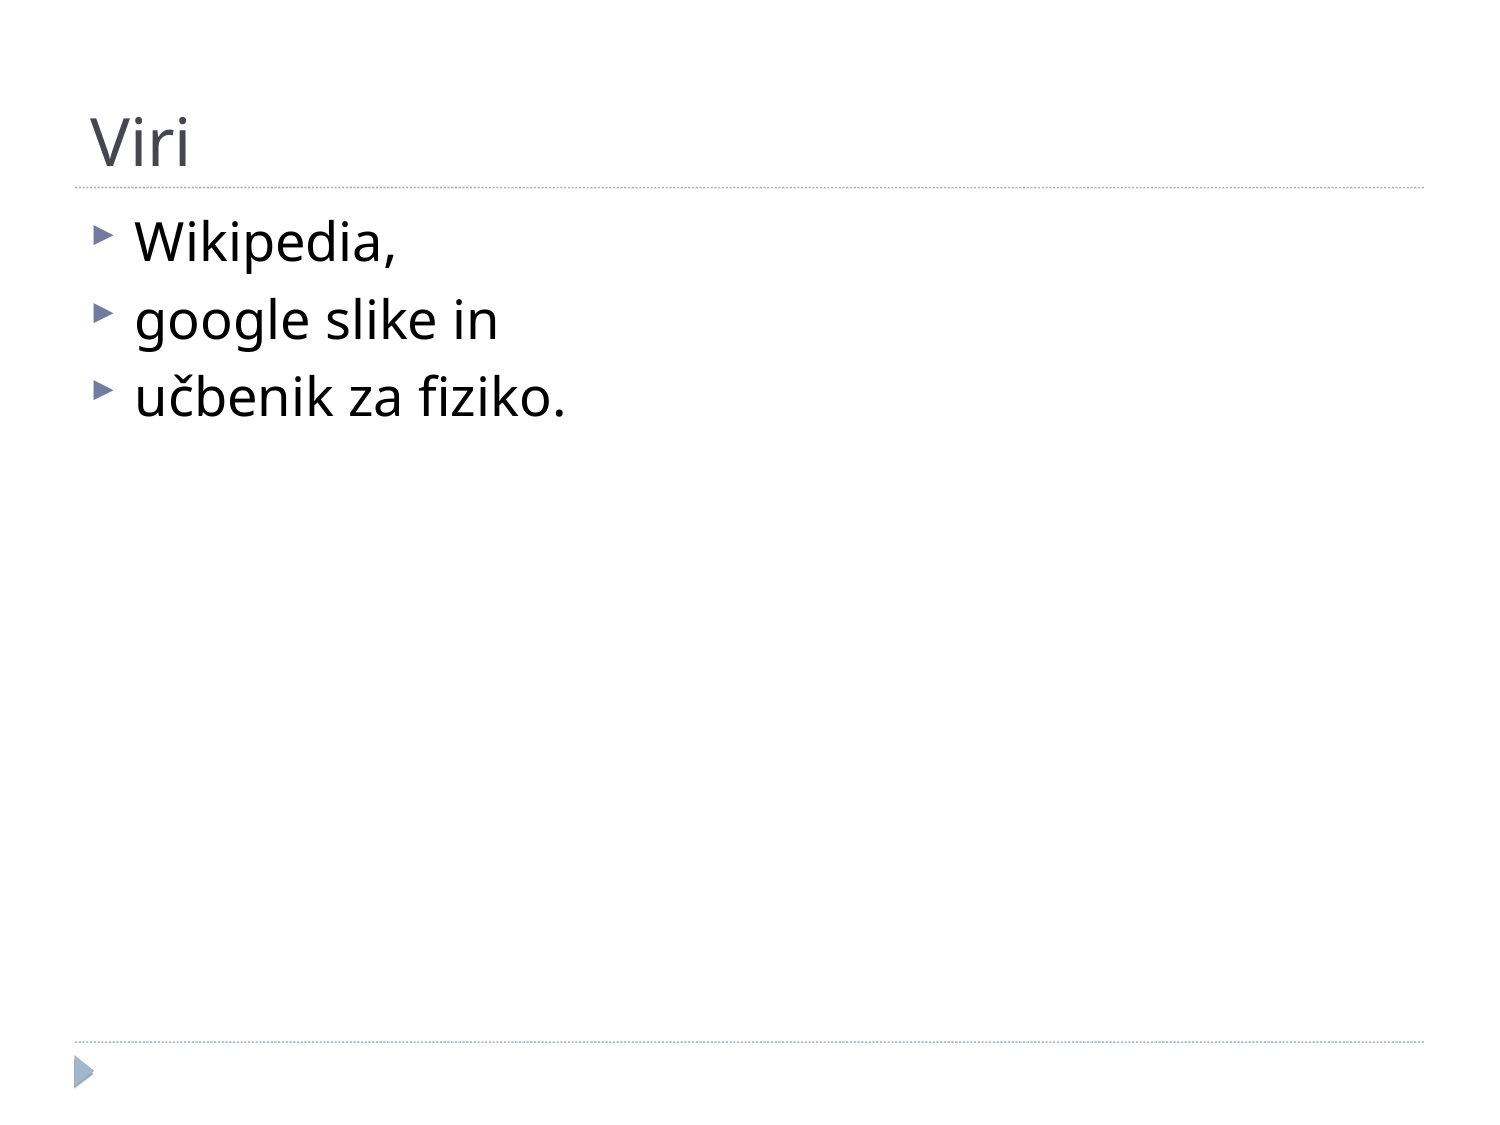

# Viri
Wikipedia,
google slike in
učbenik za fiziko.